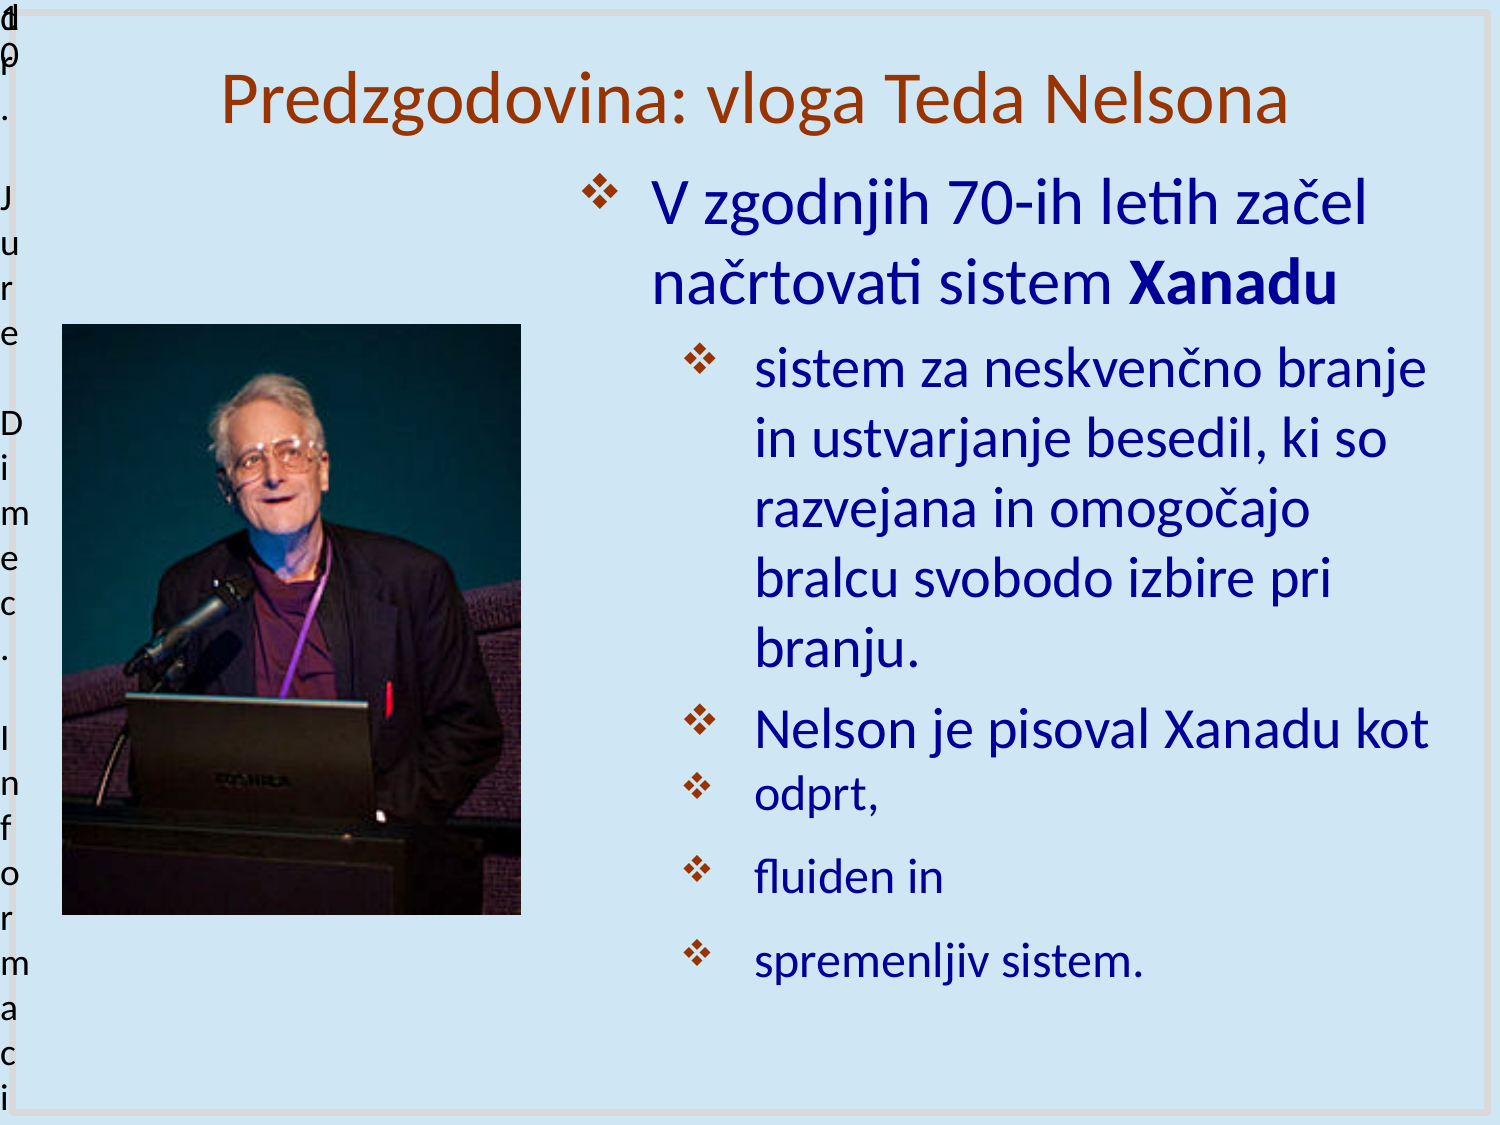

dr. Jure Dimec. Informacijski viri na Internetu (2011 / 12). Predspletne storitve 3.
# Predzgodovina: vloga Teda Nelsona
V zgodnjih 70-ih letih začel načrtovati sistem Xanadu
sistem za neskvenčno branje in ustvarjanje besedil, ki so razvejana in omogočajo bralcu svobodo izbire pri branju.
Nelson je pisoval Xanadu kot
odprt,
fluiden in
spremenljiv sistem.